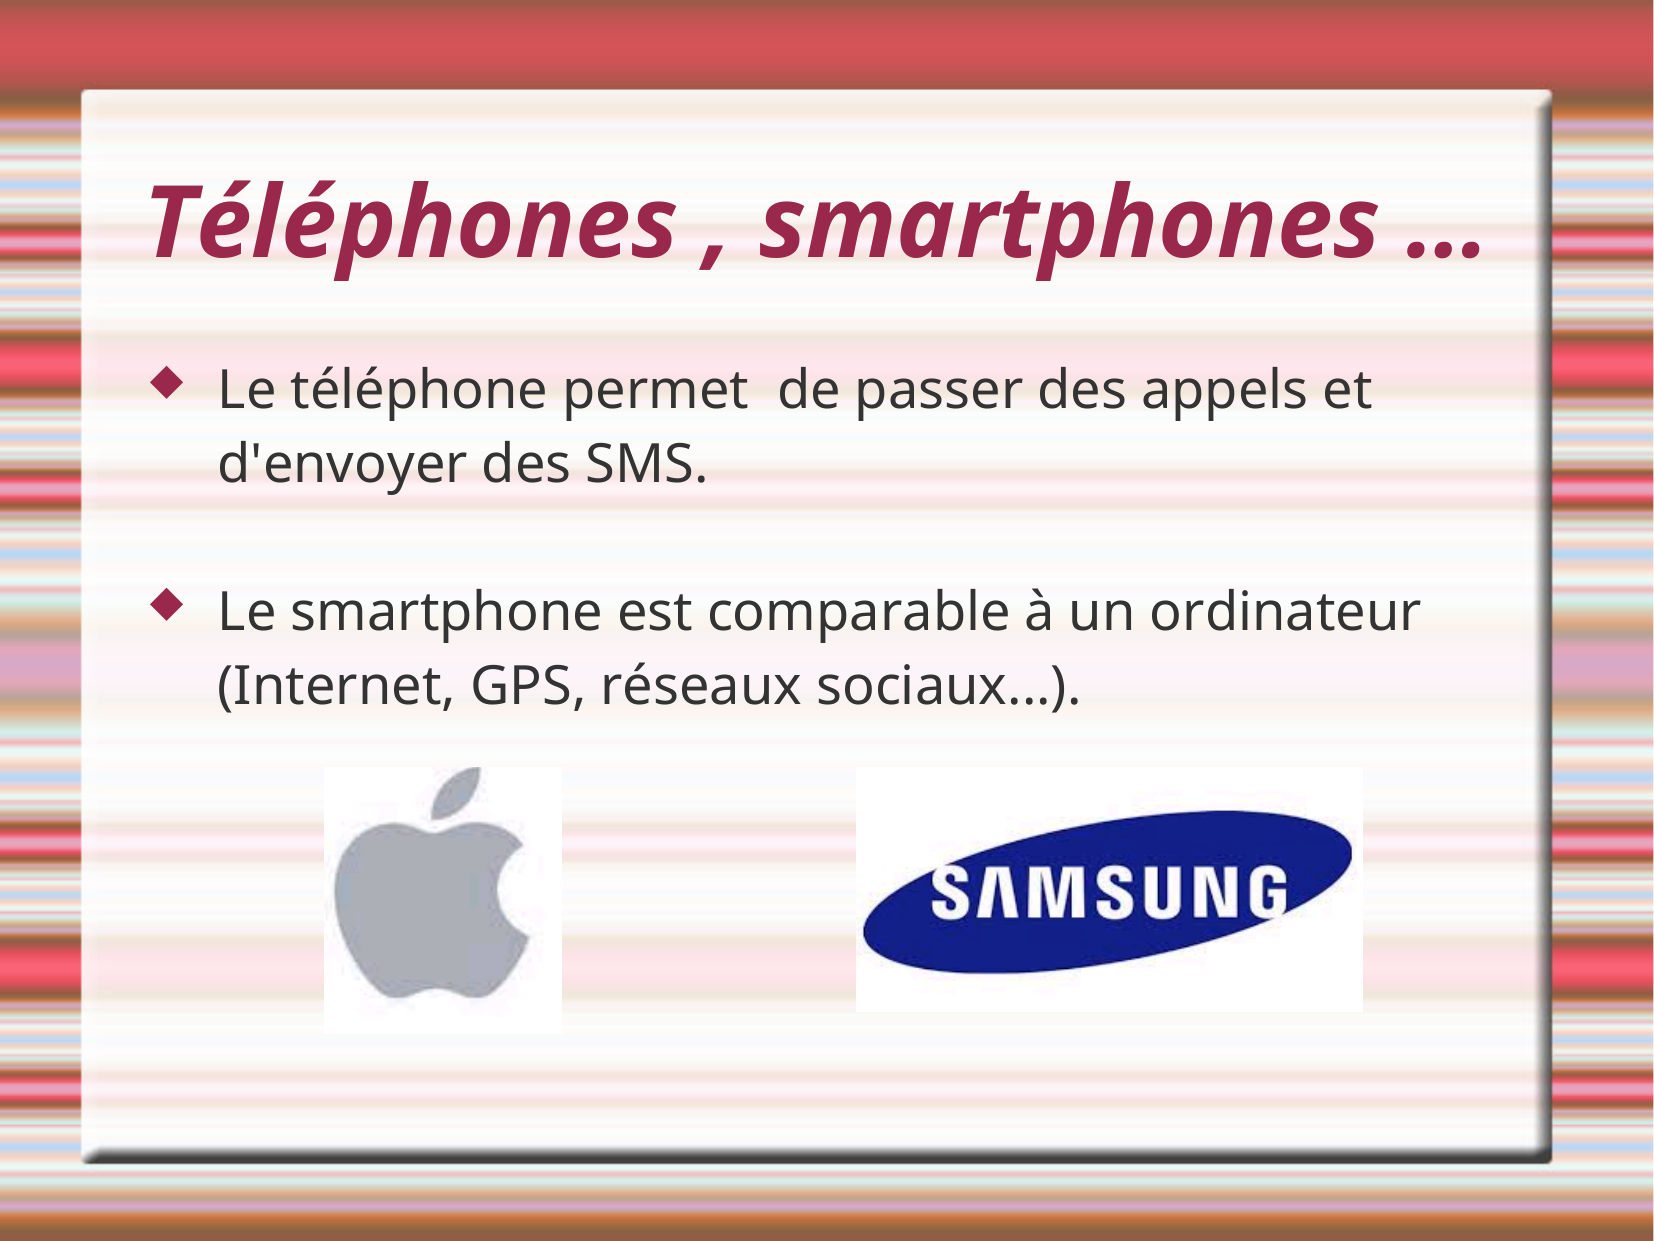

# Téléphones , smartphones …
Le téléphone permet de passer des appels et d'envoyer des SMS.
Le smartphone est comparable à un ordinateur (Internet, GPS, réseaux sociaux...).